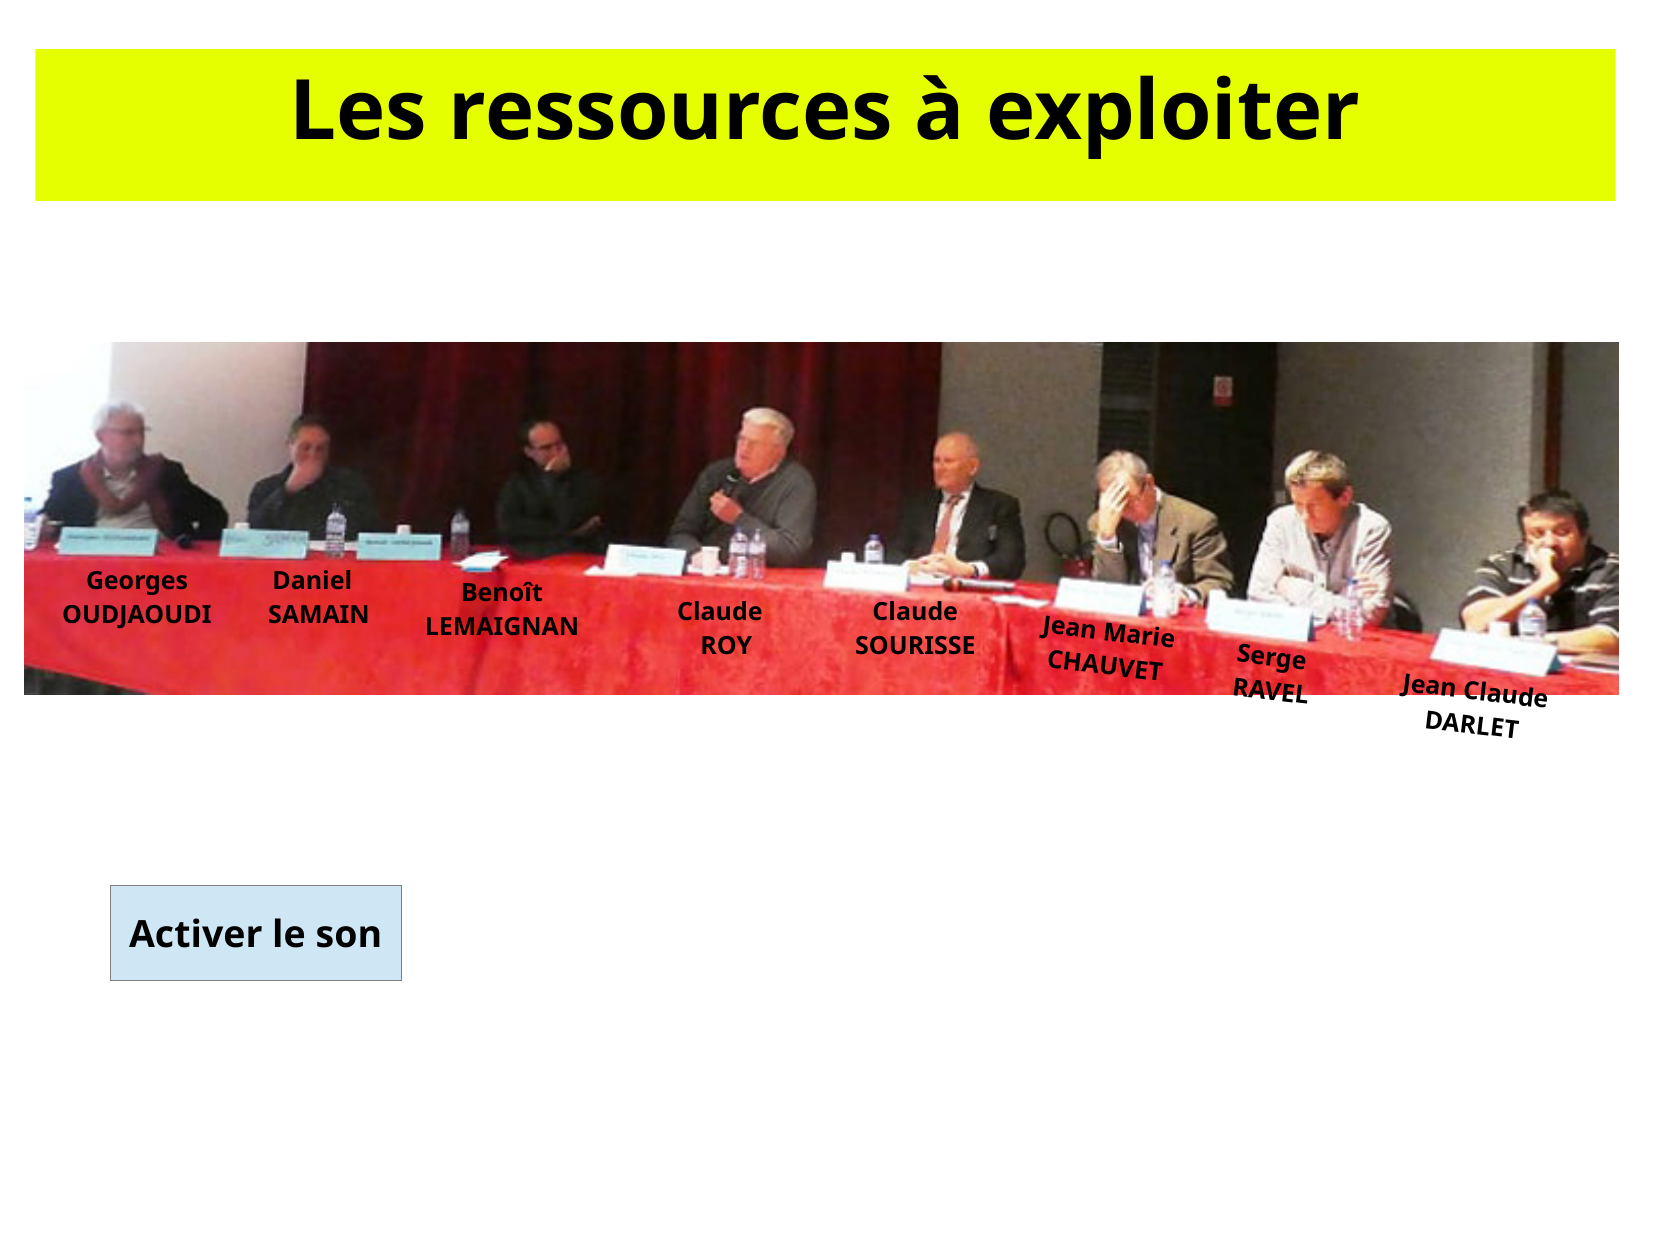

Les ressources à exploiter
Georges OUDJAOUDI
Daniel
SAMAIN
Benoît
LEMAIGNAN
Claude
ROY
Claude
SOURISSE
Jean Marie
CHAUVET
Jean Claude
DARLET
Serge
RAVEL
Activer le son